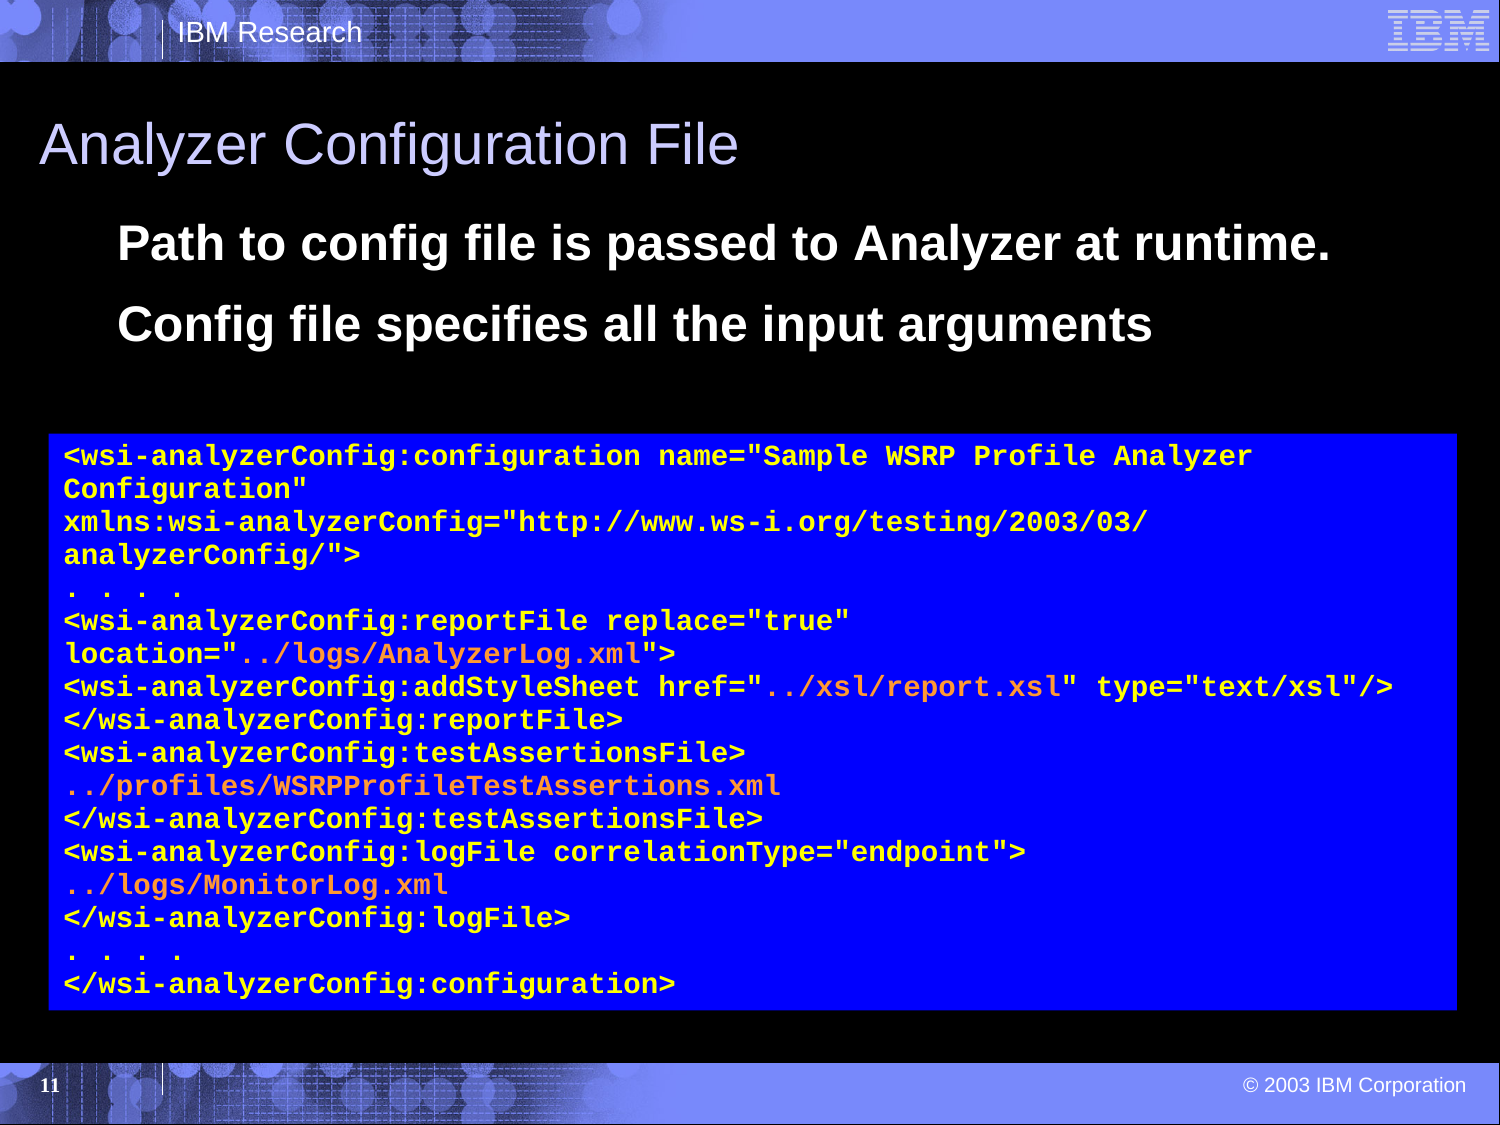

# Analyzer Configuration File
Path to config file is passed to Analyzer at runtime.
Config file specifies all the input arguments
<wsi-analyzerConfig:configuration name="Sample WSRP Profile Analyzer Configuration"
xmlns:wsi-analyzerConfig="http://www.ws-i.org/testing/2003/03/analyzerConfig/">
. . . .
<wsi-analyzerConfig:reportFile replace="true" location="../logs/AnalyzerLog.xml">
<wsi-analyzerConfig:addStyleSheet href="../xsl/report.xsl" type="text/xsl"/>
</wsi-analyzerConfig:reportFile>
<wsi-analyzerConfig:testAssertionsFile>
../profiles/WSRPProfileTestAssertions.xml
</wsi-analyzerConfig:testAssertionsFile>
<wsi-analyzerConfig:logFile correlationType="endpoint">
../logs/MonitorLog.xml
</wsi-analyzerConfig:logFile>
. . . .
</wsi-analyzerConfig:configuration>
11